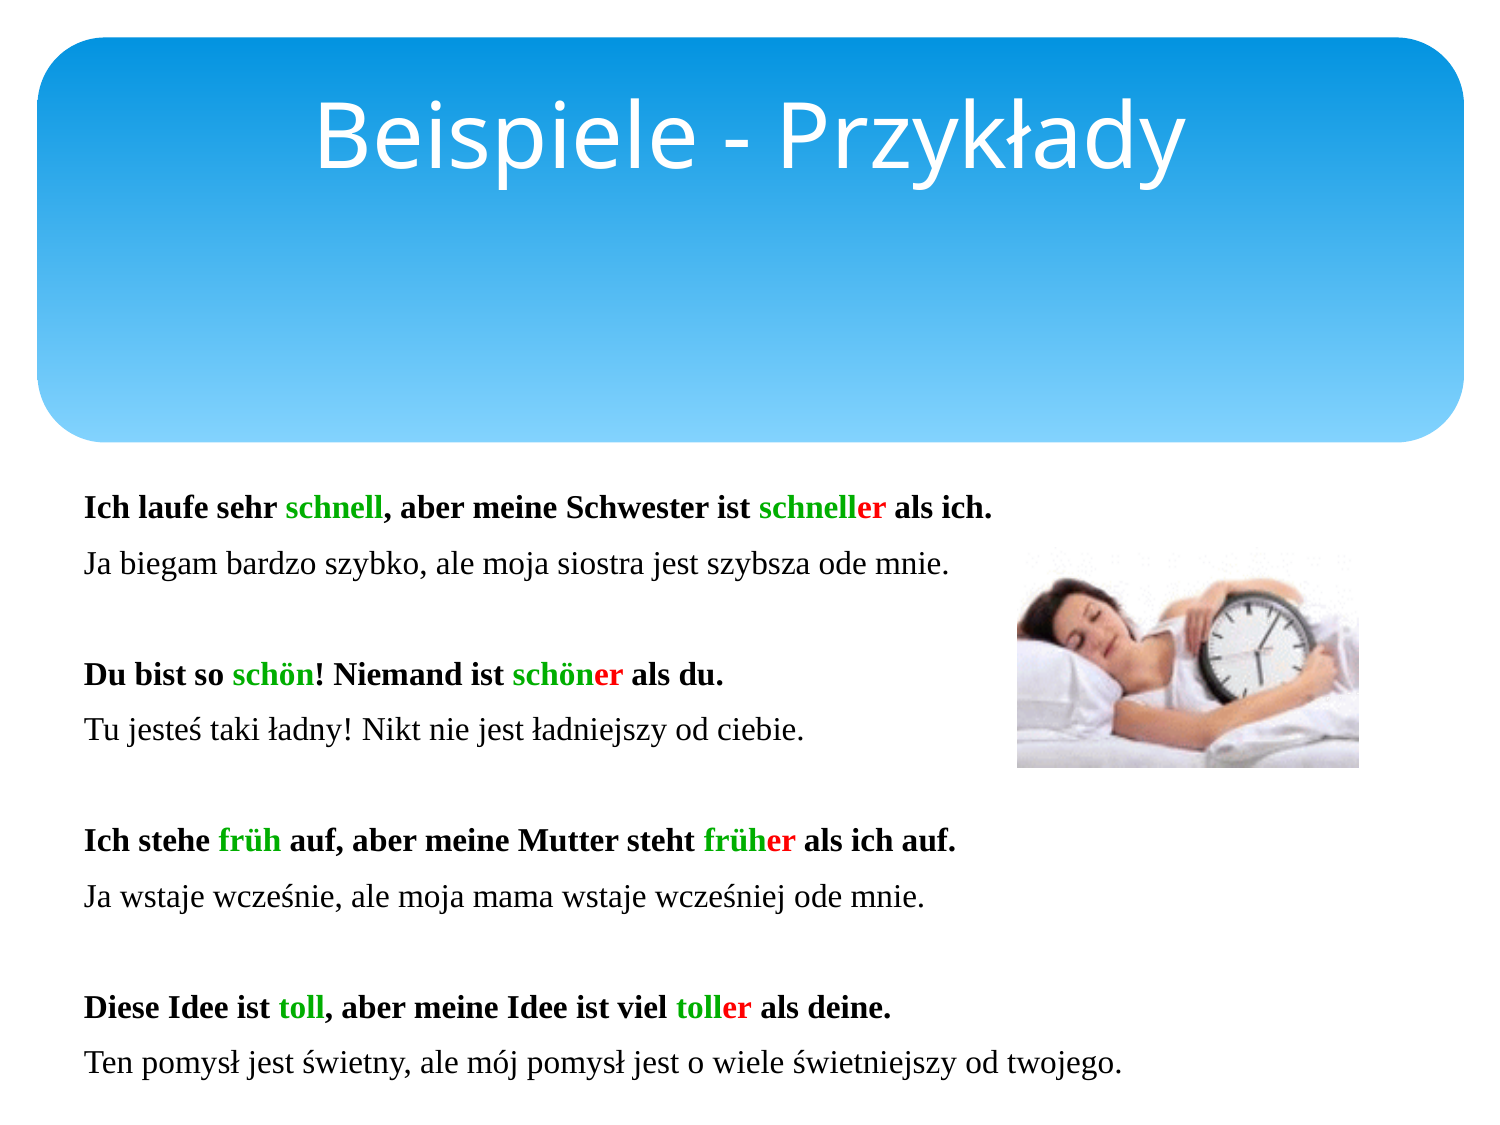

# Beispiele - Przykłady
Ich laufe sehr schnell, aber meine Schwester ist schneller als ich.
Ja biegam bardzo szybko, ale moja siostra jest szybsza ode mnie.
Du bist so schön! Niemand ist schöner als du.
Tu jesteś taki ładny! Nikt nie jest ładniejszy od ciebie.
Ich stehe früh auf, aber meine Mutter steht früher als ich auf.
Ja wstaje wcześnie, ale moja mama wstaje wcześniej ode mnie.
Diese Idee ist toll, aber meine Idee ist viel toller als deine.
Ten pomysł jest świetny, ale mój pomysł jest o wiele świetniejszy od twojego.